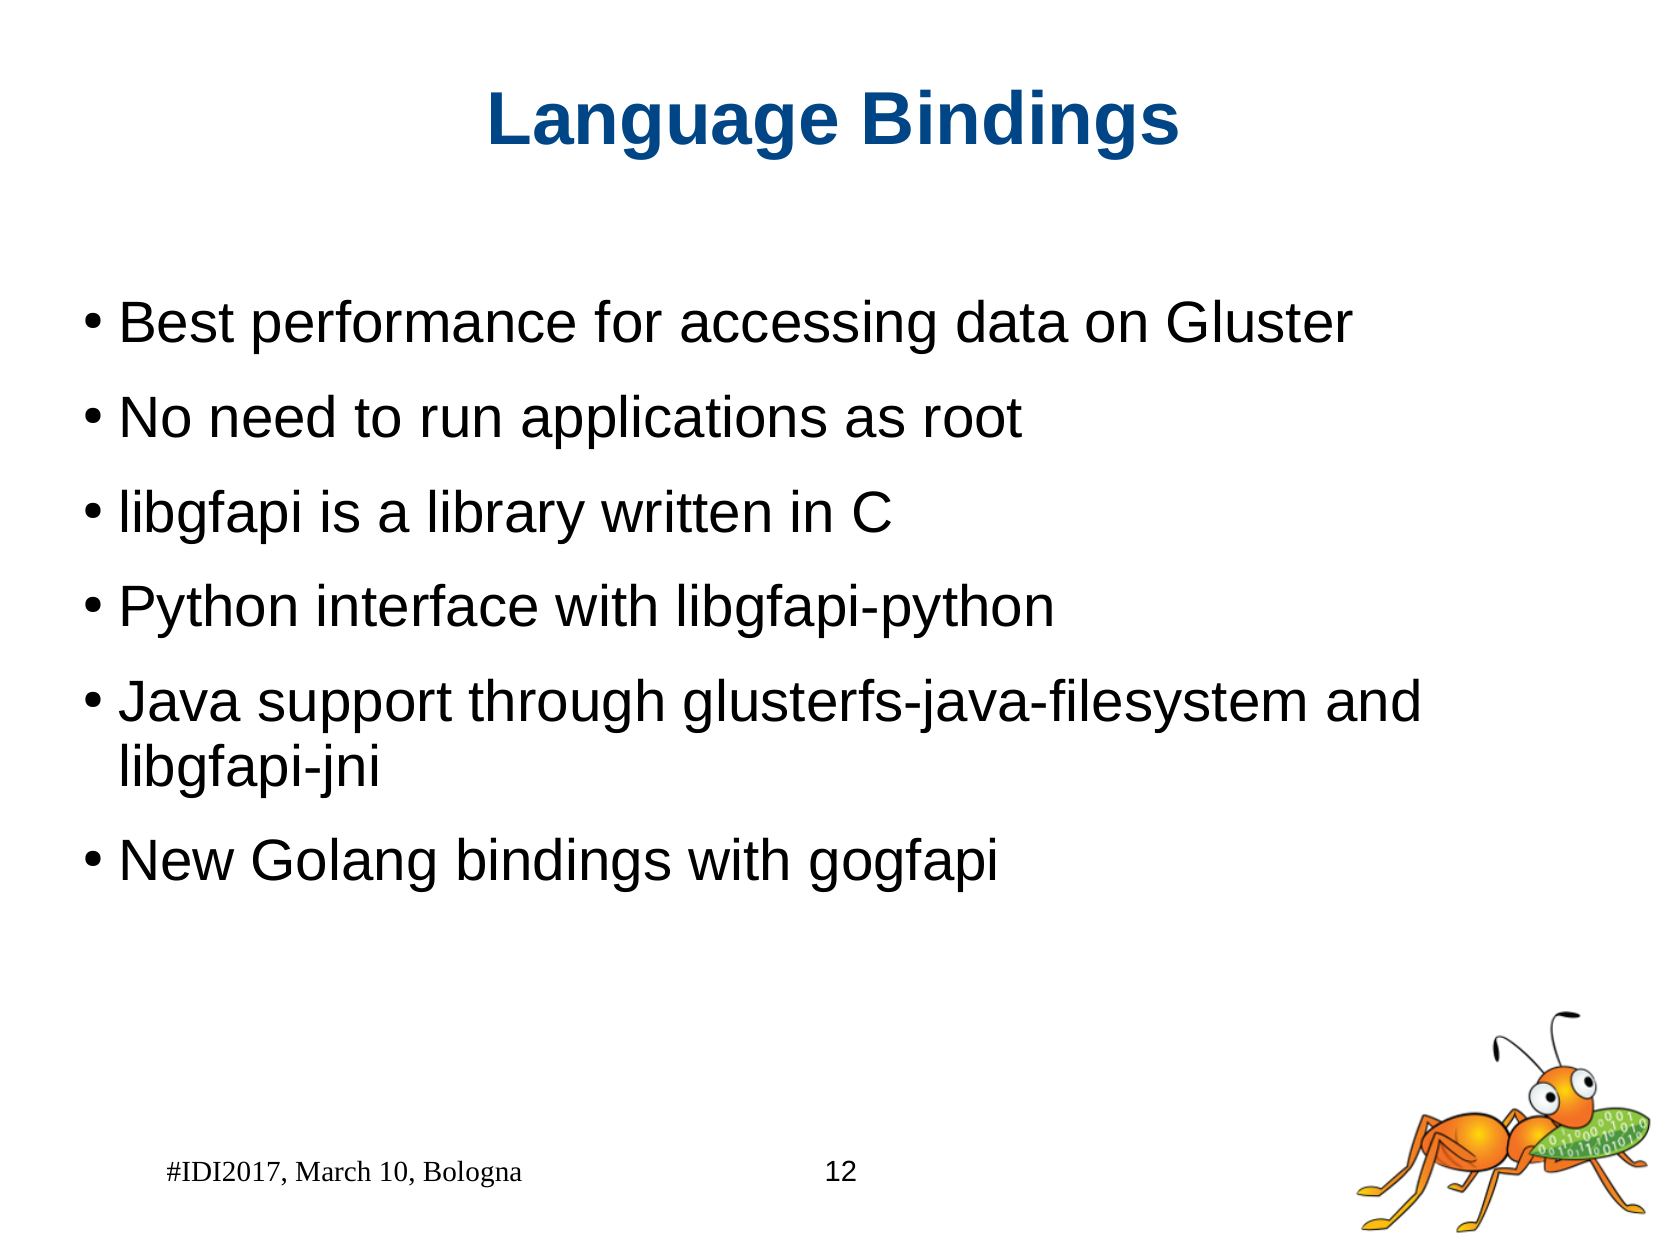

Language Bindings
# Best performance for accessing data on Gluster
No need to run applications as root
libgfapi is a library written in C
Python interface with libgfapi-python
Java support through glusterfs-java-filesystem and libgfapi-jni
New Golang bindings with gogfapi
#IDI2017, March 10, Bologna
12